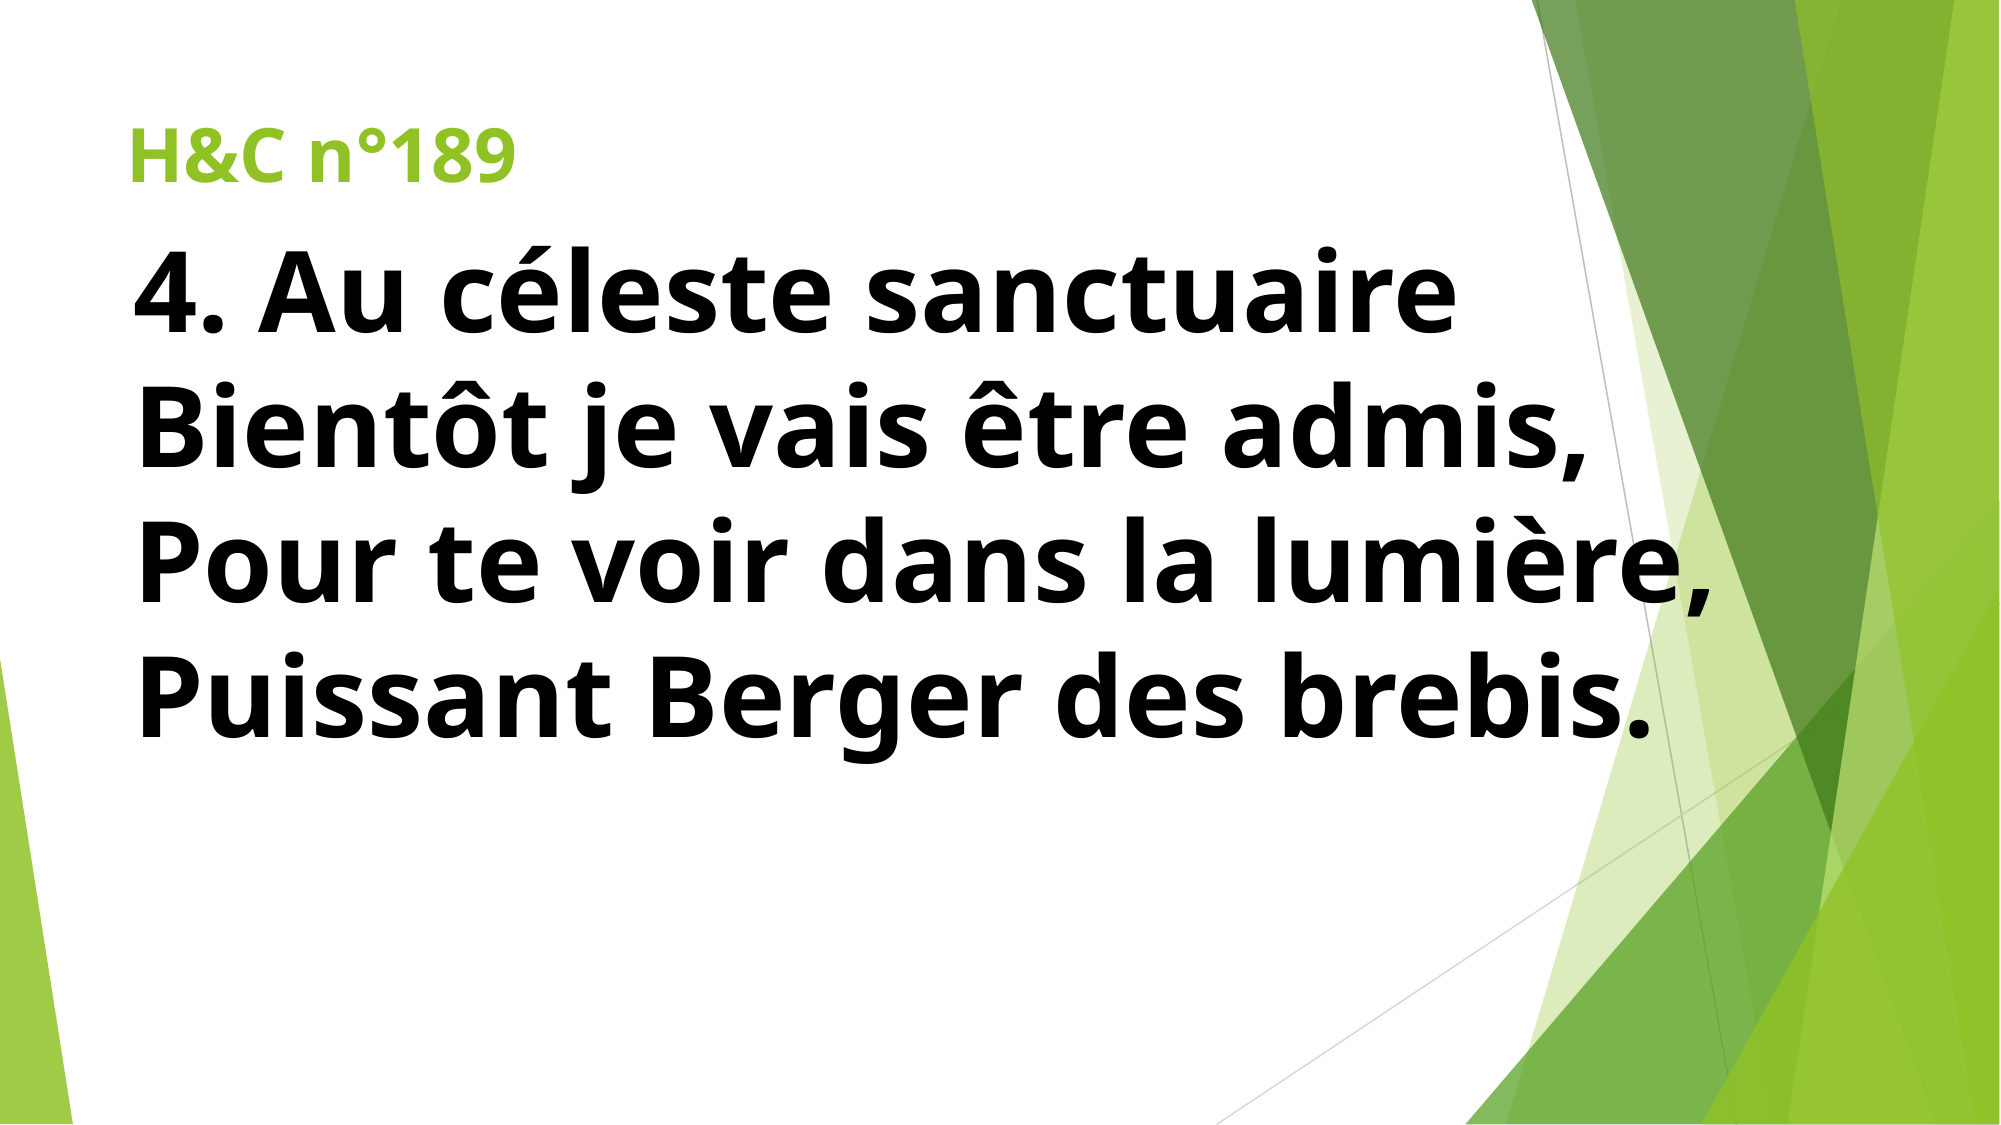

H&C n°189
4. Au céleste sanctuaire
Bientôt je vais être admis,
Pour te voir dans la lumière,
Puissant Berger des brebis.